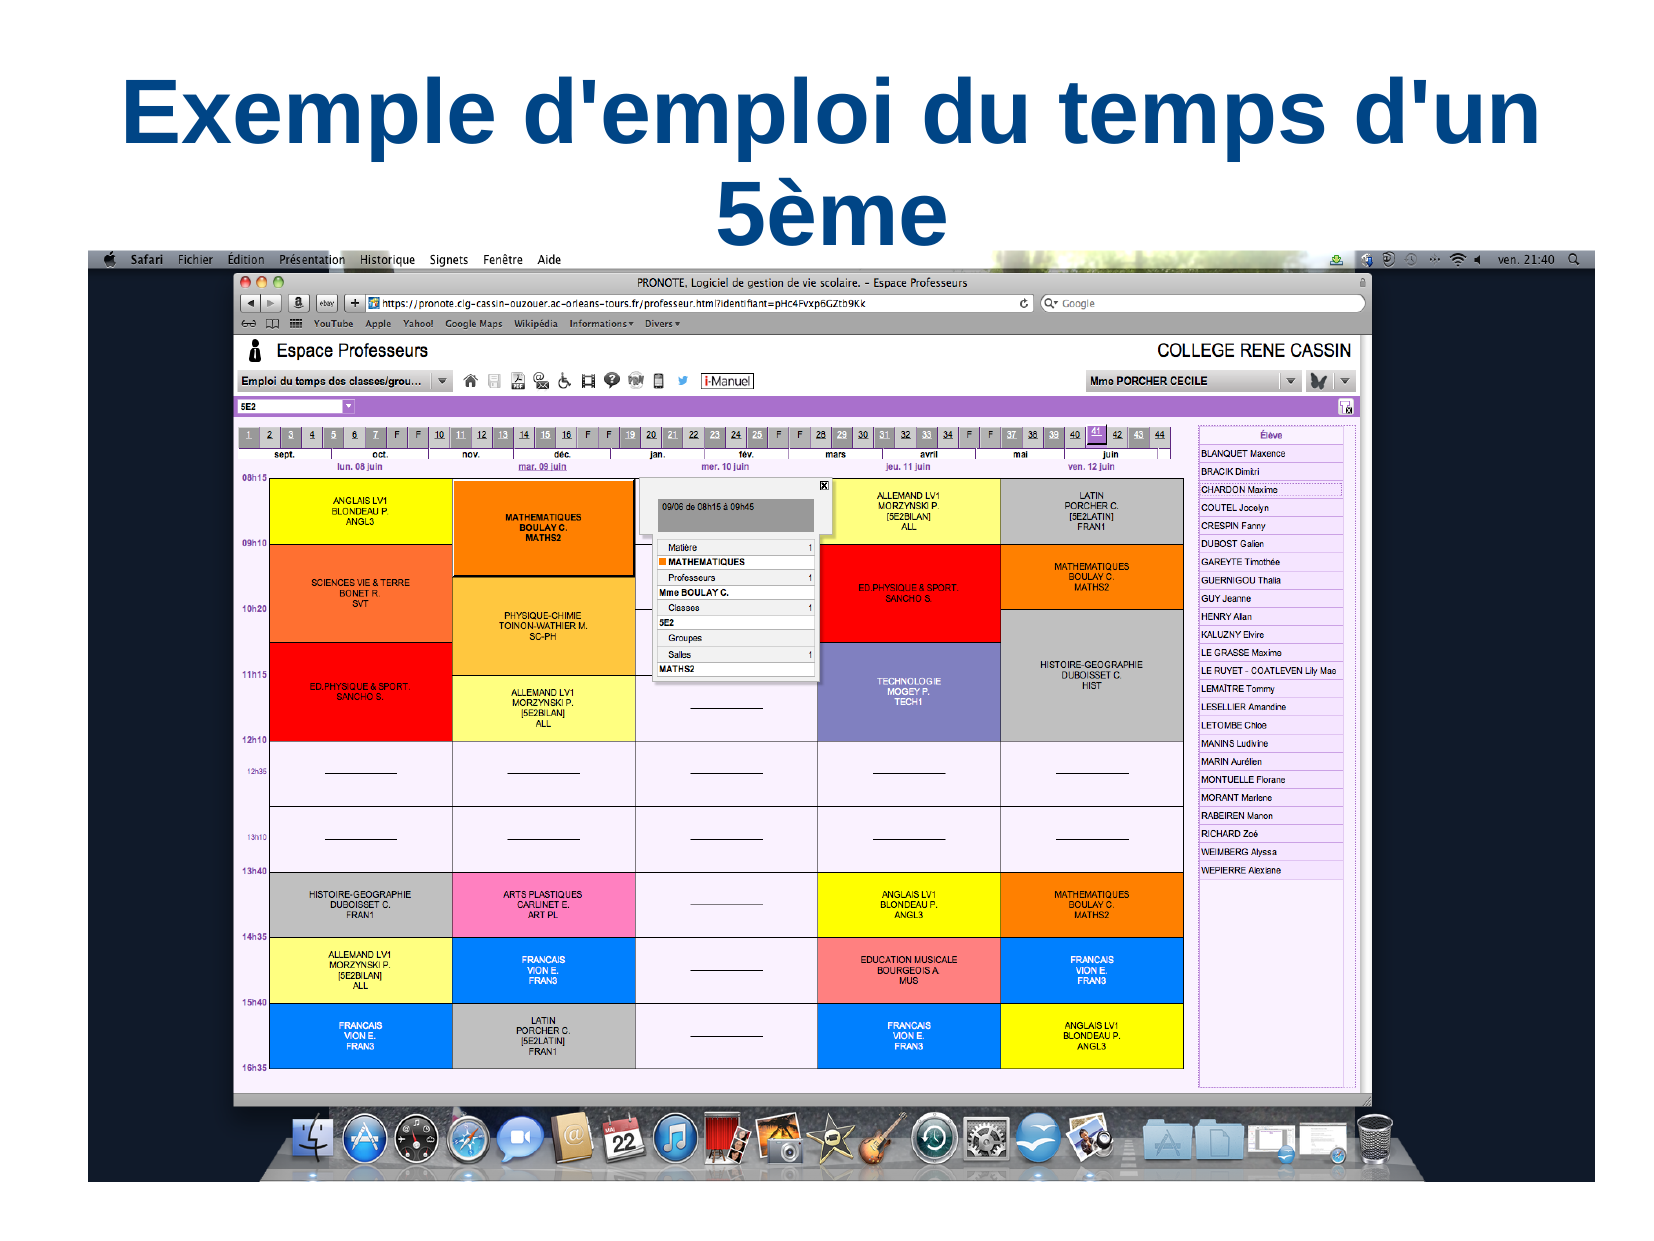

# Exemple d'emploi du temps d'un 5ème